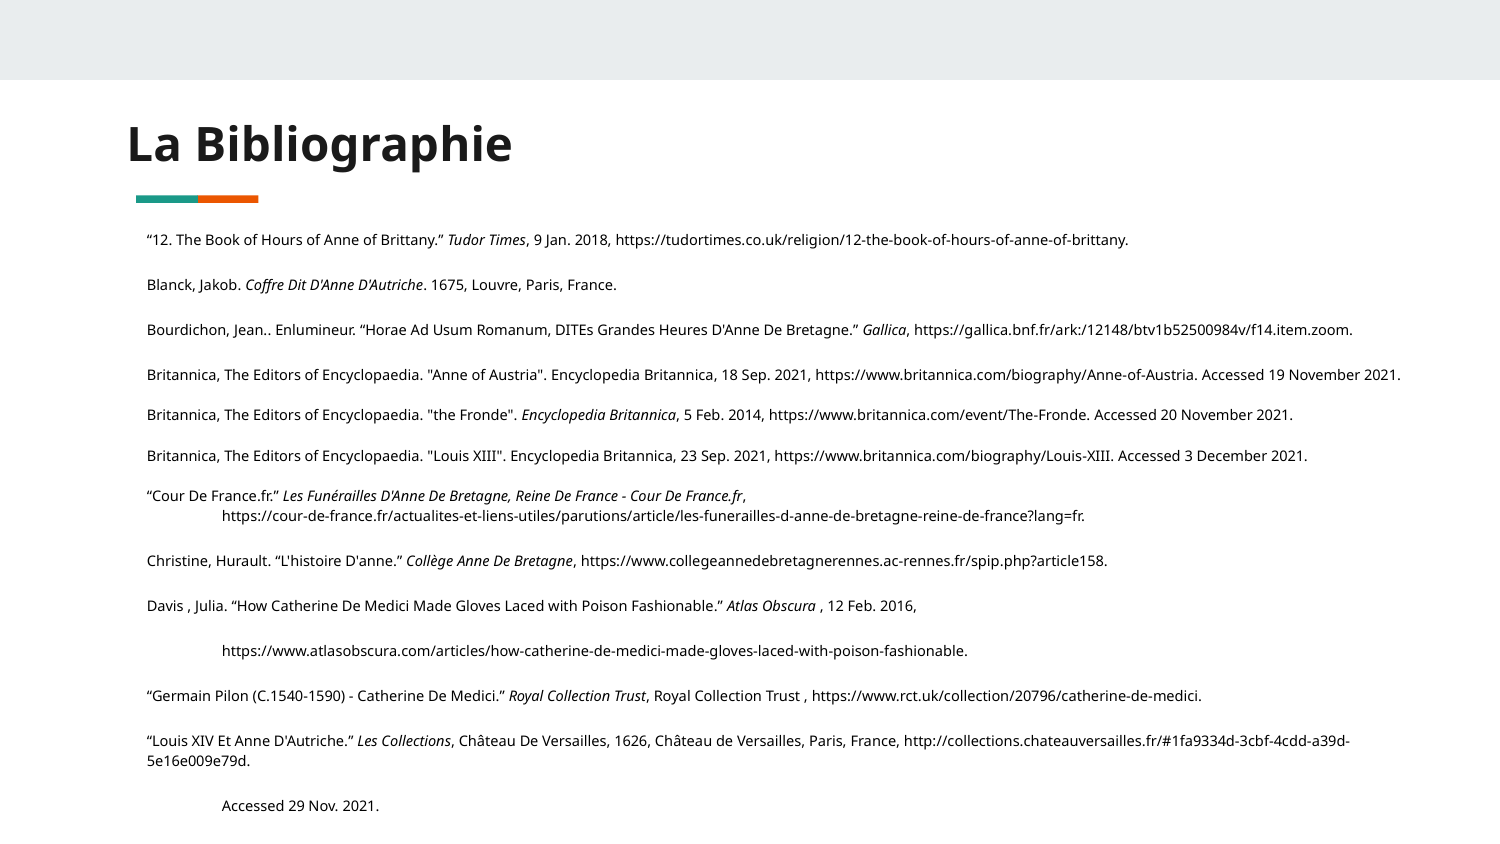

# La Bibliographie
“12. The Book of Hours of Anne of Brittany.” Tudor Times, 9 Jan. 2018, https://tudortimes.co.uk/religion/12-the-book-of-hours-of-anne-of-brittany.
Blanck, Jakob. Coffre Dit D'Anne D'Autriche. 1675, Louvre, Paris, France.
Bourdichon, Jean.. Enlumineur. “Horae Ad Usum Romanum, DITEs Grandes Heures D'Anne De Bretagne.” Gallica, https://gallica.bnf.fr/ark:/12148/btv1b52500984v/f14.item.zoom.
Britannica, The Editors of Encyclopaedia. "Anne of Austria". Encyclopedia Britannica, 18 Sep. 2021, https://www.britannica.com/biography/Anne-of-Austria. Accessed 19 November 2021.
Britannica, The Editors of Encyclopaedia. "the Fronde". Encyclopedia Britannica, 5 Feb. 2014, https://www.britannica.com/event/The-Fronde. Accessed 20 November 2021.
Britannica, The Editors of Encyclopaedia. "Louis XIII". Encyclopedia Britannica, 23 Sep. 2021, https://www.britannica.com/biography/Louis-XIII. Accessed 3 December 2021.
“Cour De France.fr.” Les Funérailles D'Anne De Bretagne, Reine De France - Cour De France.fr,
https://cour-de-france.fr/actualites-et-liens-utiles/parutions/article/les-funerailles-d-anne-de-bretagne-reine-de-france?lang=fr.
Christine, Hurault. “L'histoire D'anne.” Collège Anne De Bretagne, https://www.collegeannedebretagnerennes.ac-rennes.fr/spip.php?article158.
Davis , Julia. “How Catherine De Medici Made Gloves Laced with Poison Fashionable.” Atlas Obscura , 12 Feb. 2016,
https://www.atlasobscura.com/articles/how-catherine-de-medici-made-gloves-laced-with-poison-fashionable.
“Germain Pilon (C.1540-1590) - Catherine De Medici.” Royal Collection Trust, Royal Collection Trust , https://www.rct.uk/collection/20796/catherine-de-medici.
“Louis XIV Et Anne D'Autriche.” Les Collections, Château De Versailles, 1626, Château de Versailles, Paris, France, http://collections.chateauversailles.fr/#1fa9334d-3cbf-4cdd-a39d-5e16e009e79d.
Accessed 29 Nov. 2021.